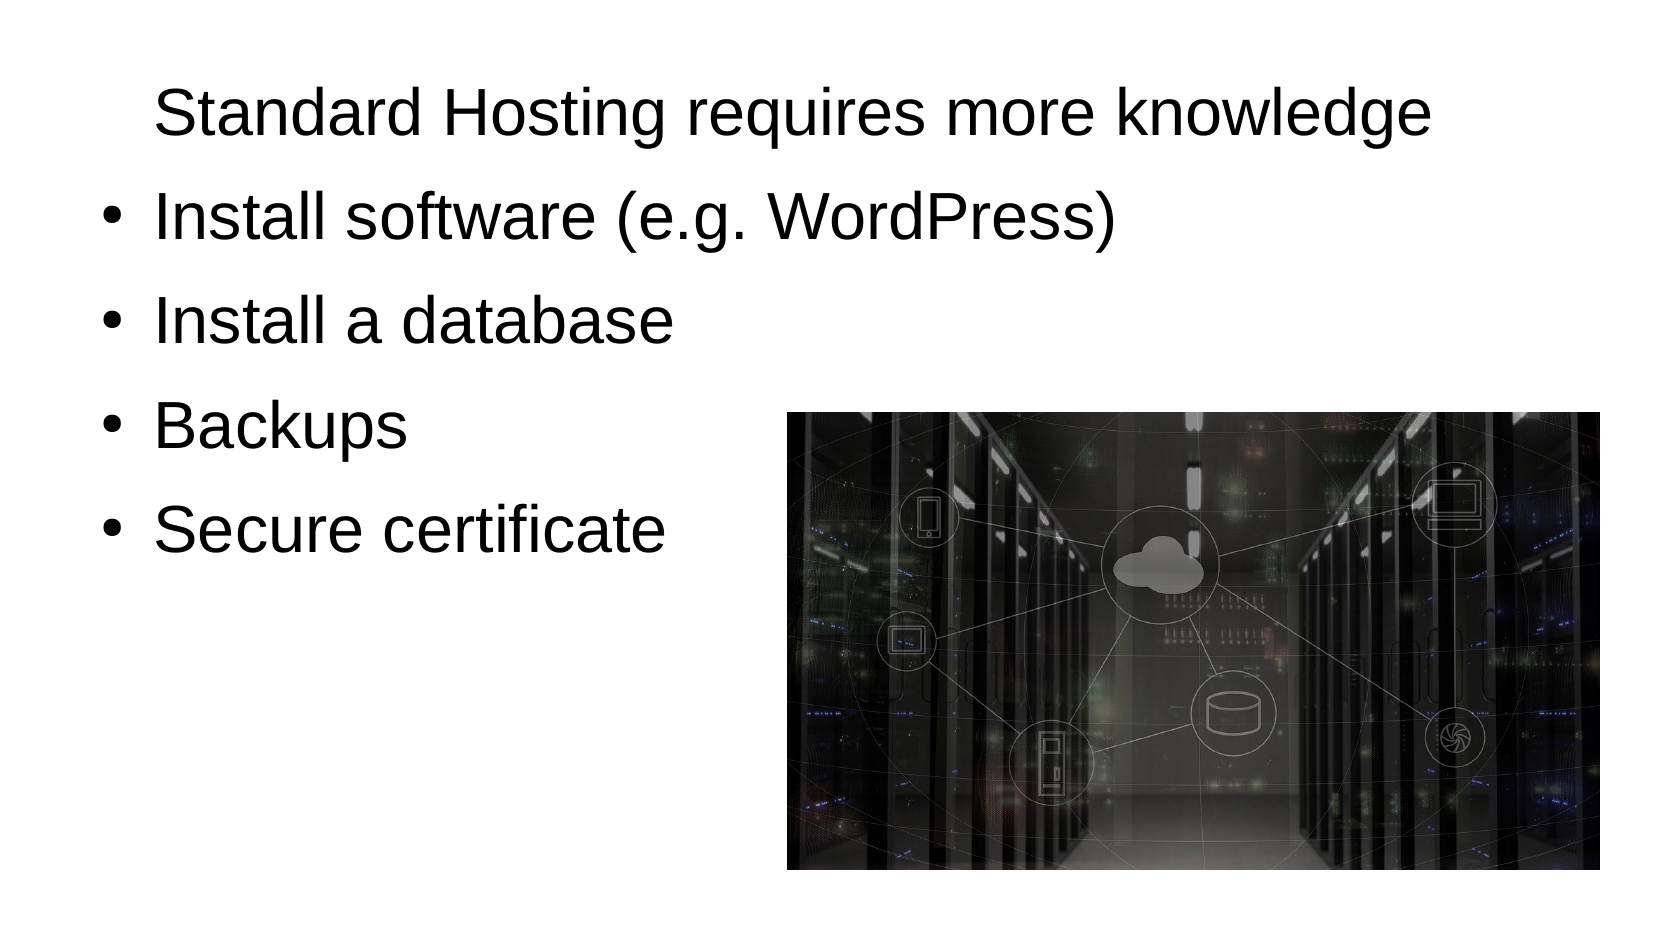

# Standard Hosting requires more knowledge
Install software (e.g. WordPress)
Install a database
Backups
Secure certificate